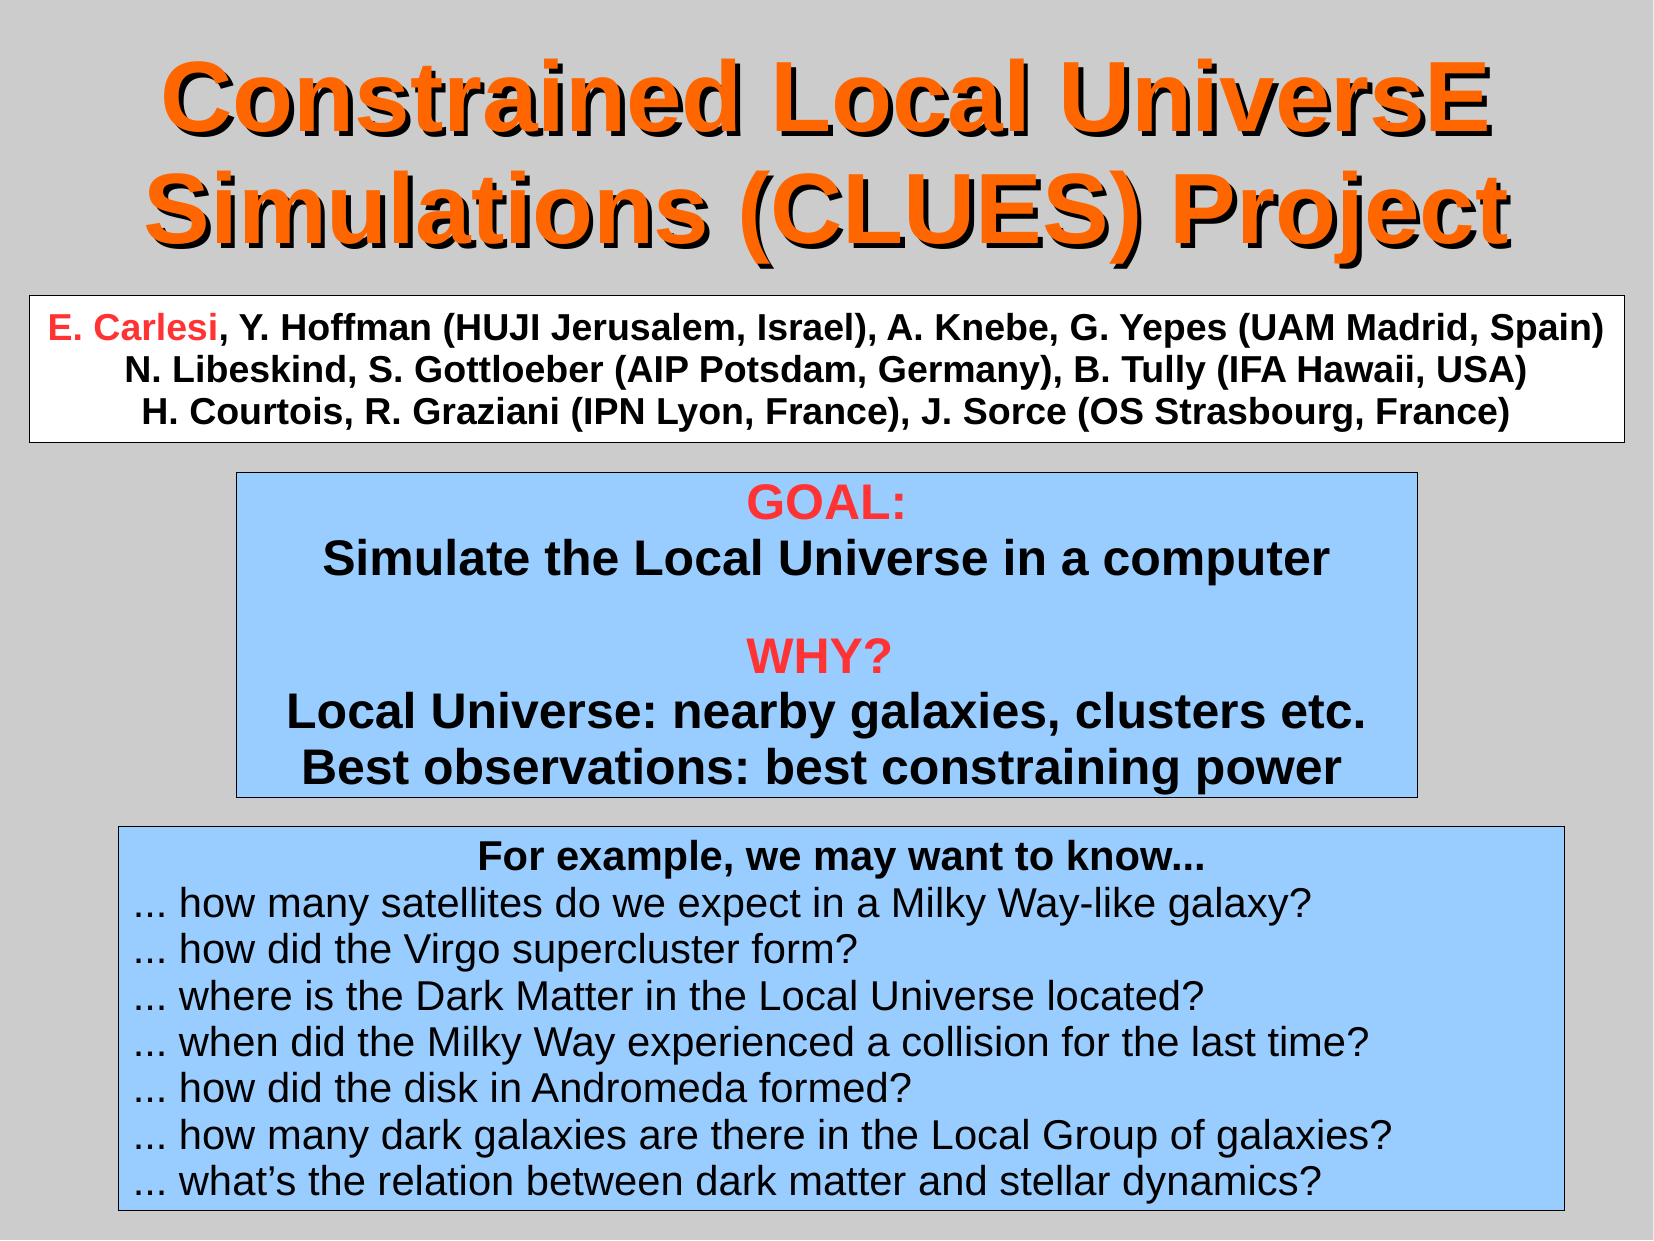

# Constrained Local UniversE Simulations (CLUES) Project
E. Carlesi, Y. Hoffman (HUJI Jerusalem, Israel), A. Knebe, G. Yepes (UAM Madrid, Spain)
N. Libeskind, S. Gottloeber (AIP Potsdam, Germany), B. Tully (IFA Hawaii, USA)
H. Courtois, R. Graziani (IPN Lyon, France), J. Sorce (OS Strasbourg, France)
GOAL:
Simulate the Local Universe in a computer
WHY?
Local Universe: nearby galaxies, clusters etc.
Best observations: best constraining power
For example, we may want to know...
... how many satellites do we expect in a Milky Way-like galaxy?
... how did the Virgo supercluster form?
... where is the Dark Matter in the Local Universe located?
... when did the Milky Way experienced a collision for the last time?
... how did the disk in Andromeda formed?
... how many dark galaxies are there in the Local Group of galaxies?
... what’s the relation between dark matter and stellar dynamics?